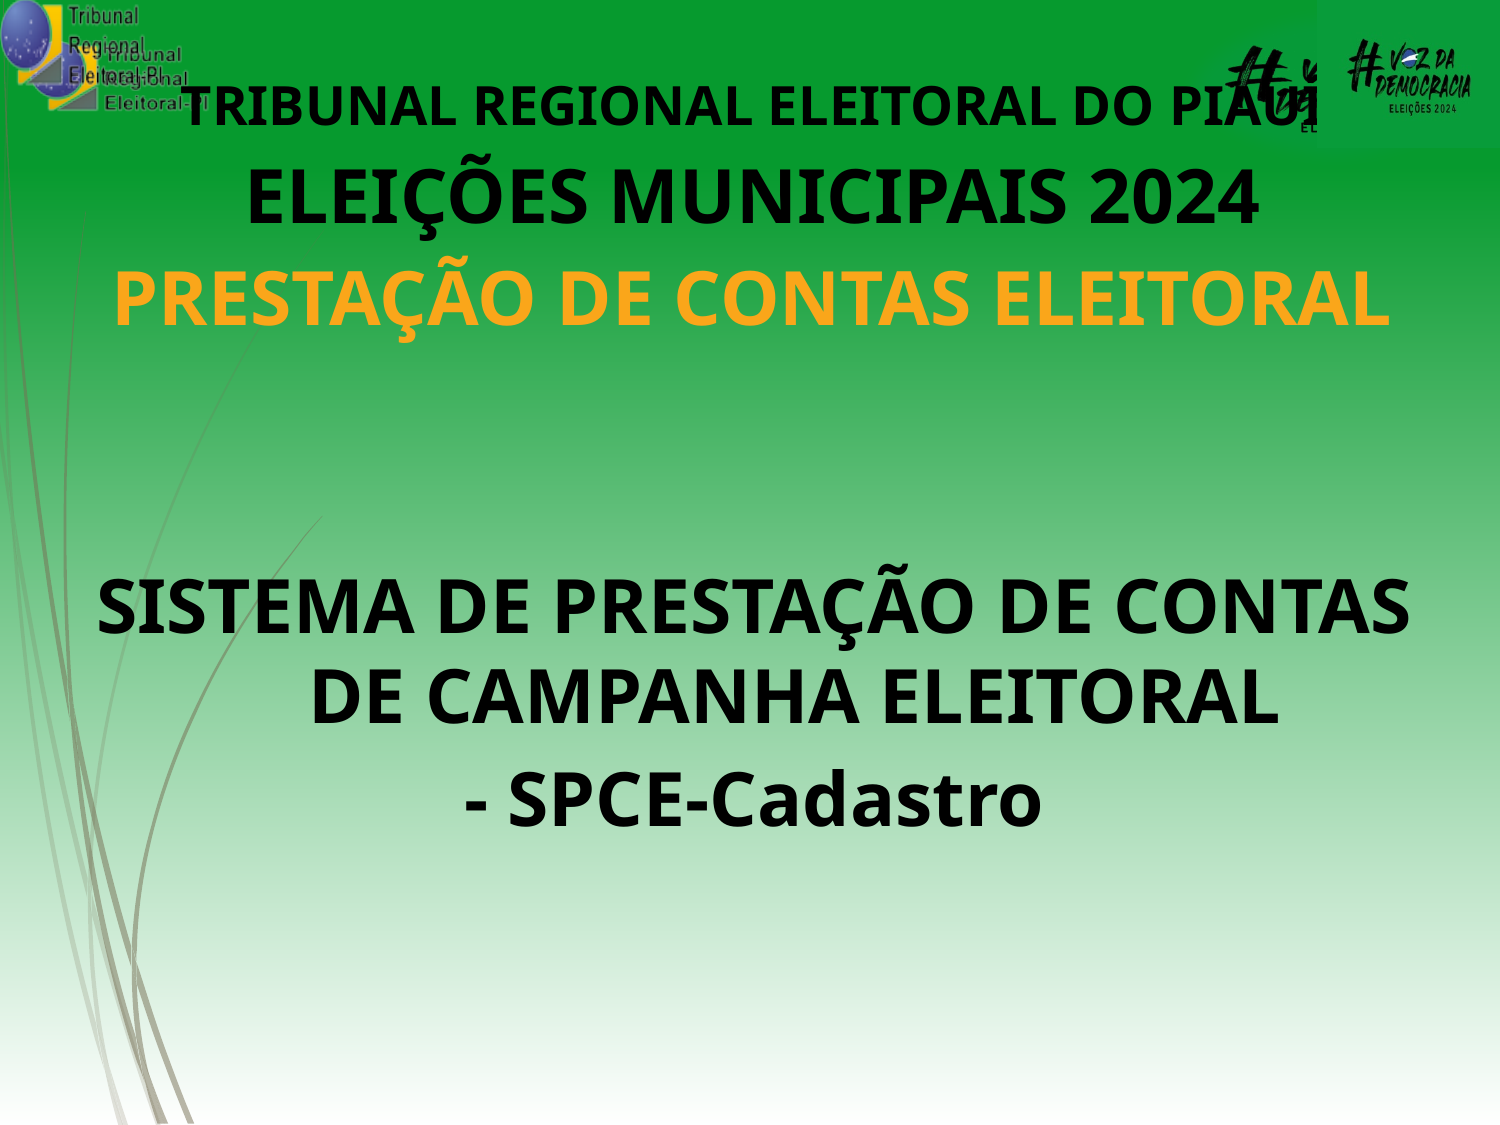

TRIBUNAL REGIONAL ELEITORAL DO PIAUÍ
ELEIÇÕES MUNICIPAIS 2024
PRESTAÇÃO DE CONTAS ELEITORAL
SISTEMA DE PRESTAÇÃO DE CONTAS DE CAMPANHA ELEITORAL
- SPCE-Cadastro